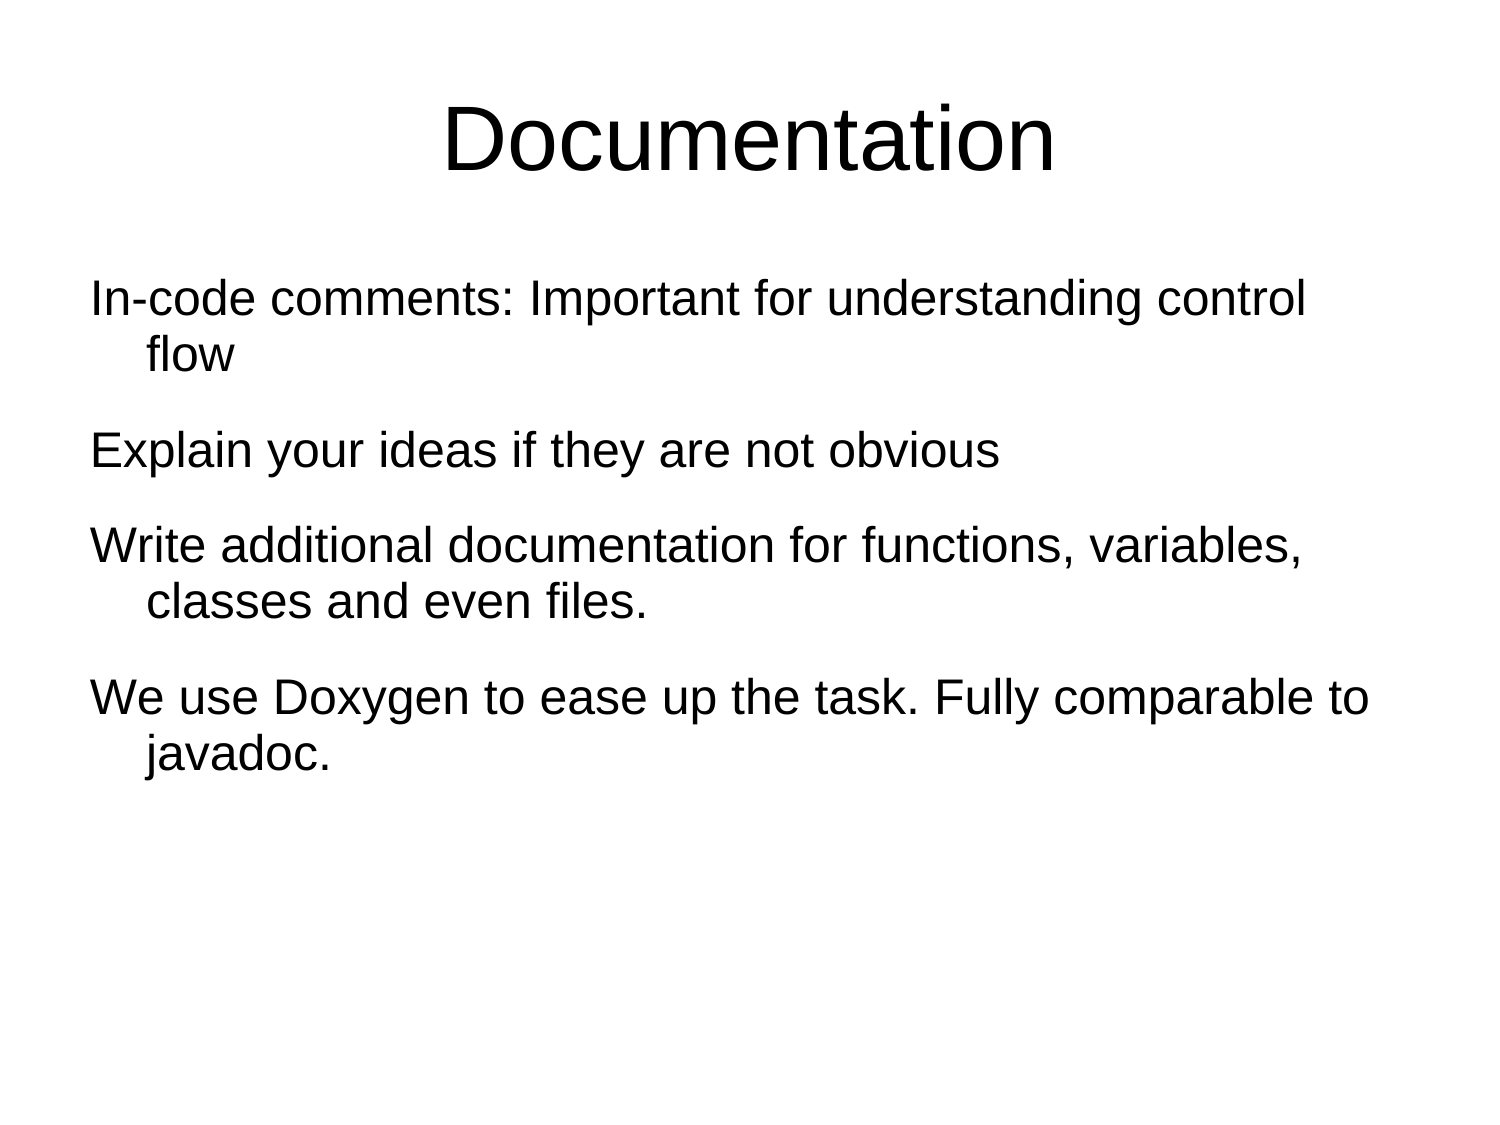

# Documentation
In-code comments: Important for understanding control flow
Explain your ideas if they are not obvious
Write additional documentation for functions, variables, classes and even files.
We use Doxygen to ease up the task. Fully comparable to javadoc.